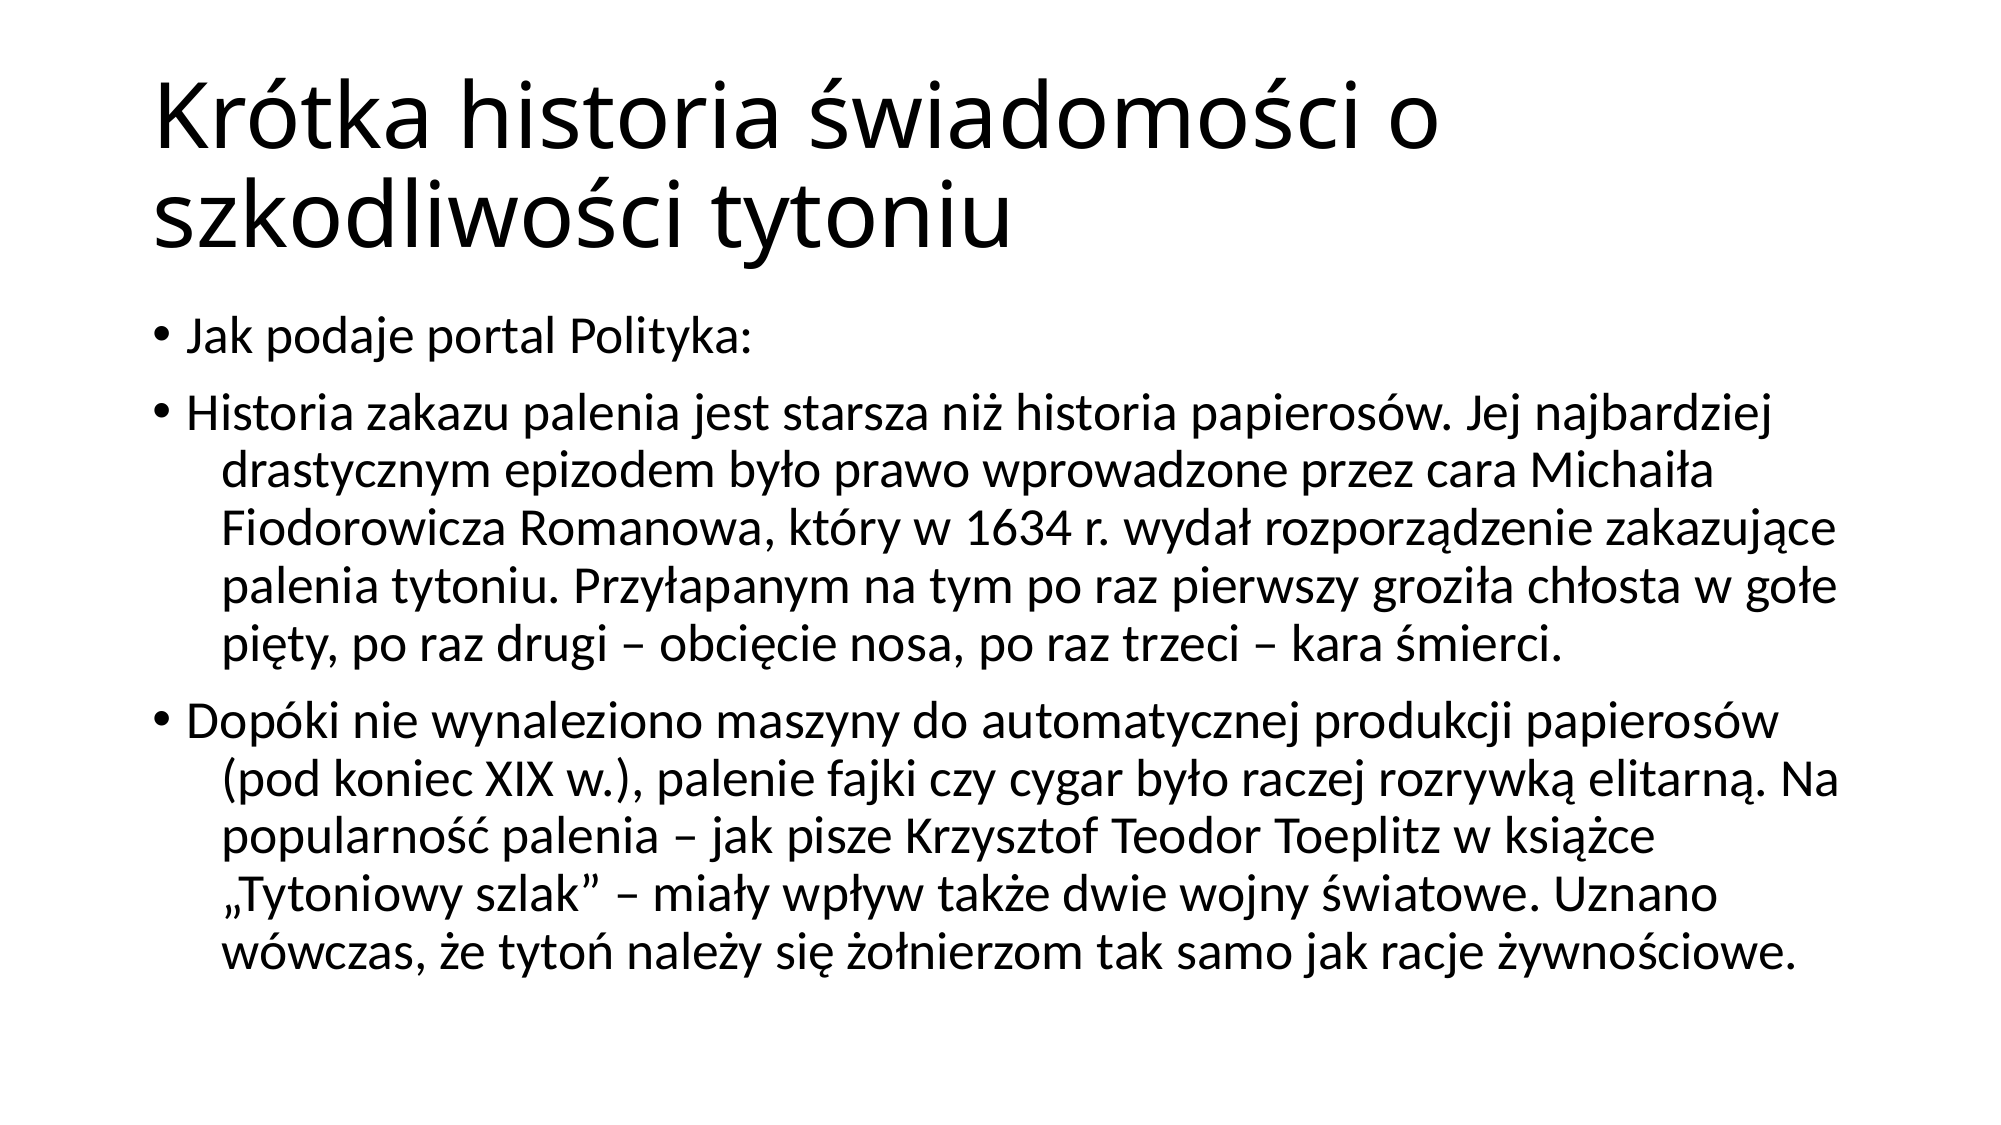

# Krótka historia świadomości o szkodliwości tytoniu
Jak podaje portal Polityka:
Historia zakazu palenia jest starsza niż historia papierosów. Jej najbardziej drastycznym epizodem było prawo wprowadzone przez cara Michaiła Fiodorowicza Romanowa, który w 1634 r. wydał rozporządzenie zakazujące palenia tytoniu. Przyłapanym na tym po raz pierwszy groziła chłosta w gołe pięty, po raz drugi – obcięcie nosa, po raz trzeci – kara śmierci.
Dopóki nie wynaleziono maszyny do automatycznej produkcji papierosów (pod koniec XIX w.), palenie fajki czy cygar było raczej rozrywką elitarną. Na popularność palenia – jak pisze Krzysztof Teodor Toeplitz w książce „Tytoniowy szlak” – miały wpływ także dwie wojny światowe. Uznano wówczas, że tytoń należy się żołnierzom tak samo jak racje żywnościowe.